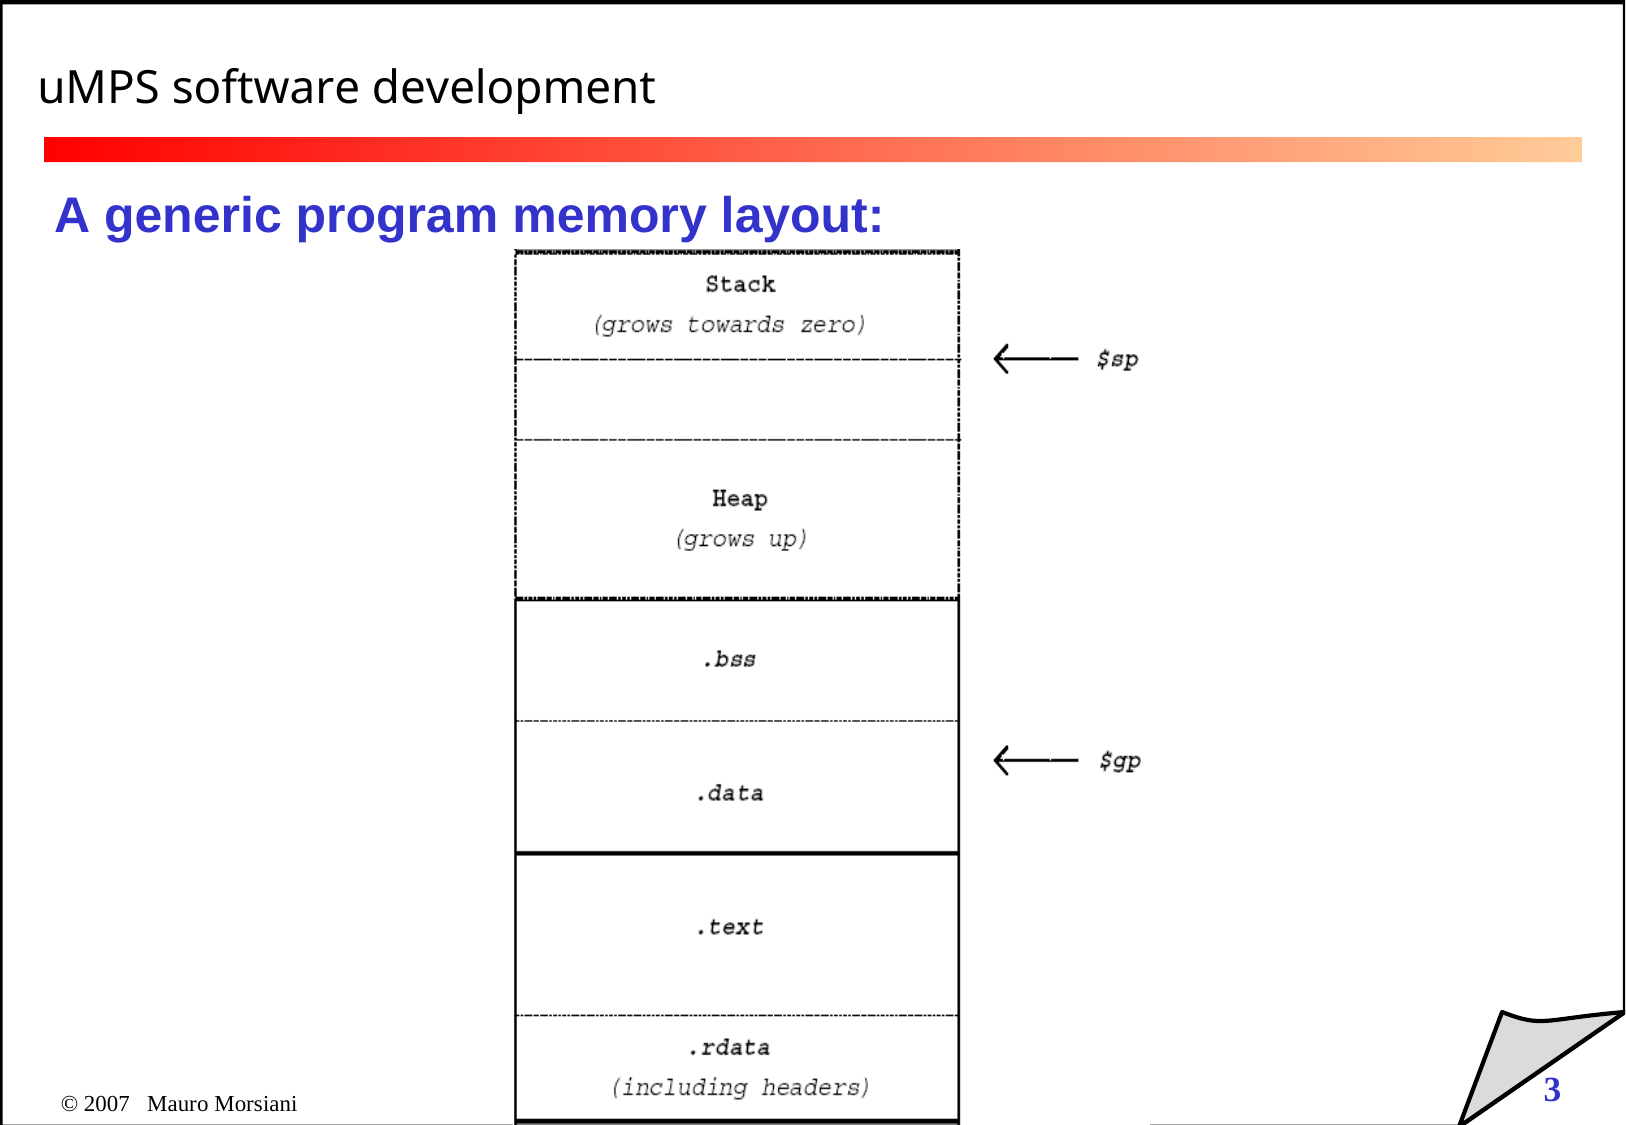

# uMPS software development
A generic program memory layout: